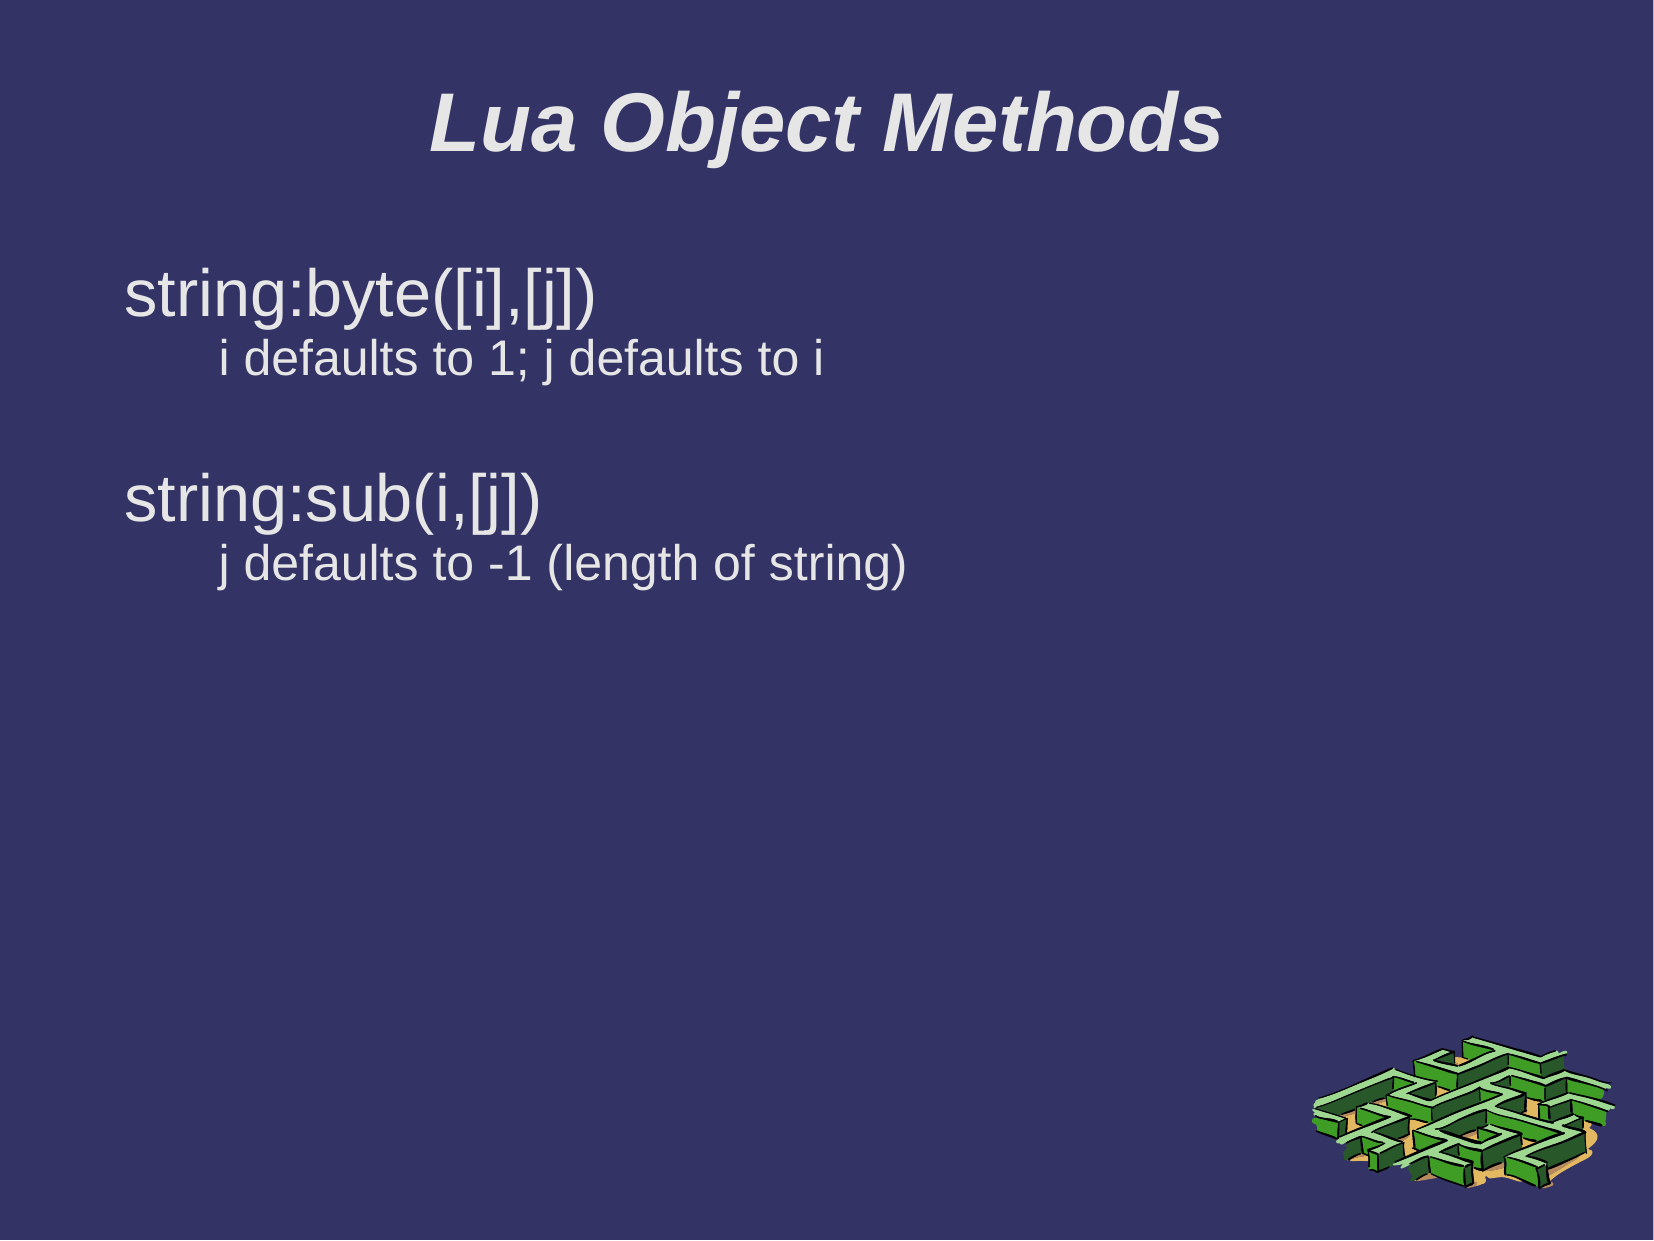

# Lua Object Methods
string:byte([i],[j])
i defaults to 1; j defaults to i
string:sub(i,[j])
j defaults to -1 (length of string)